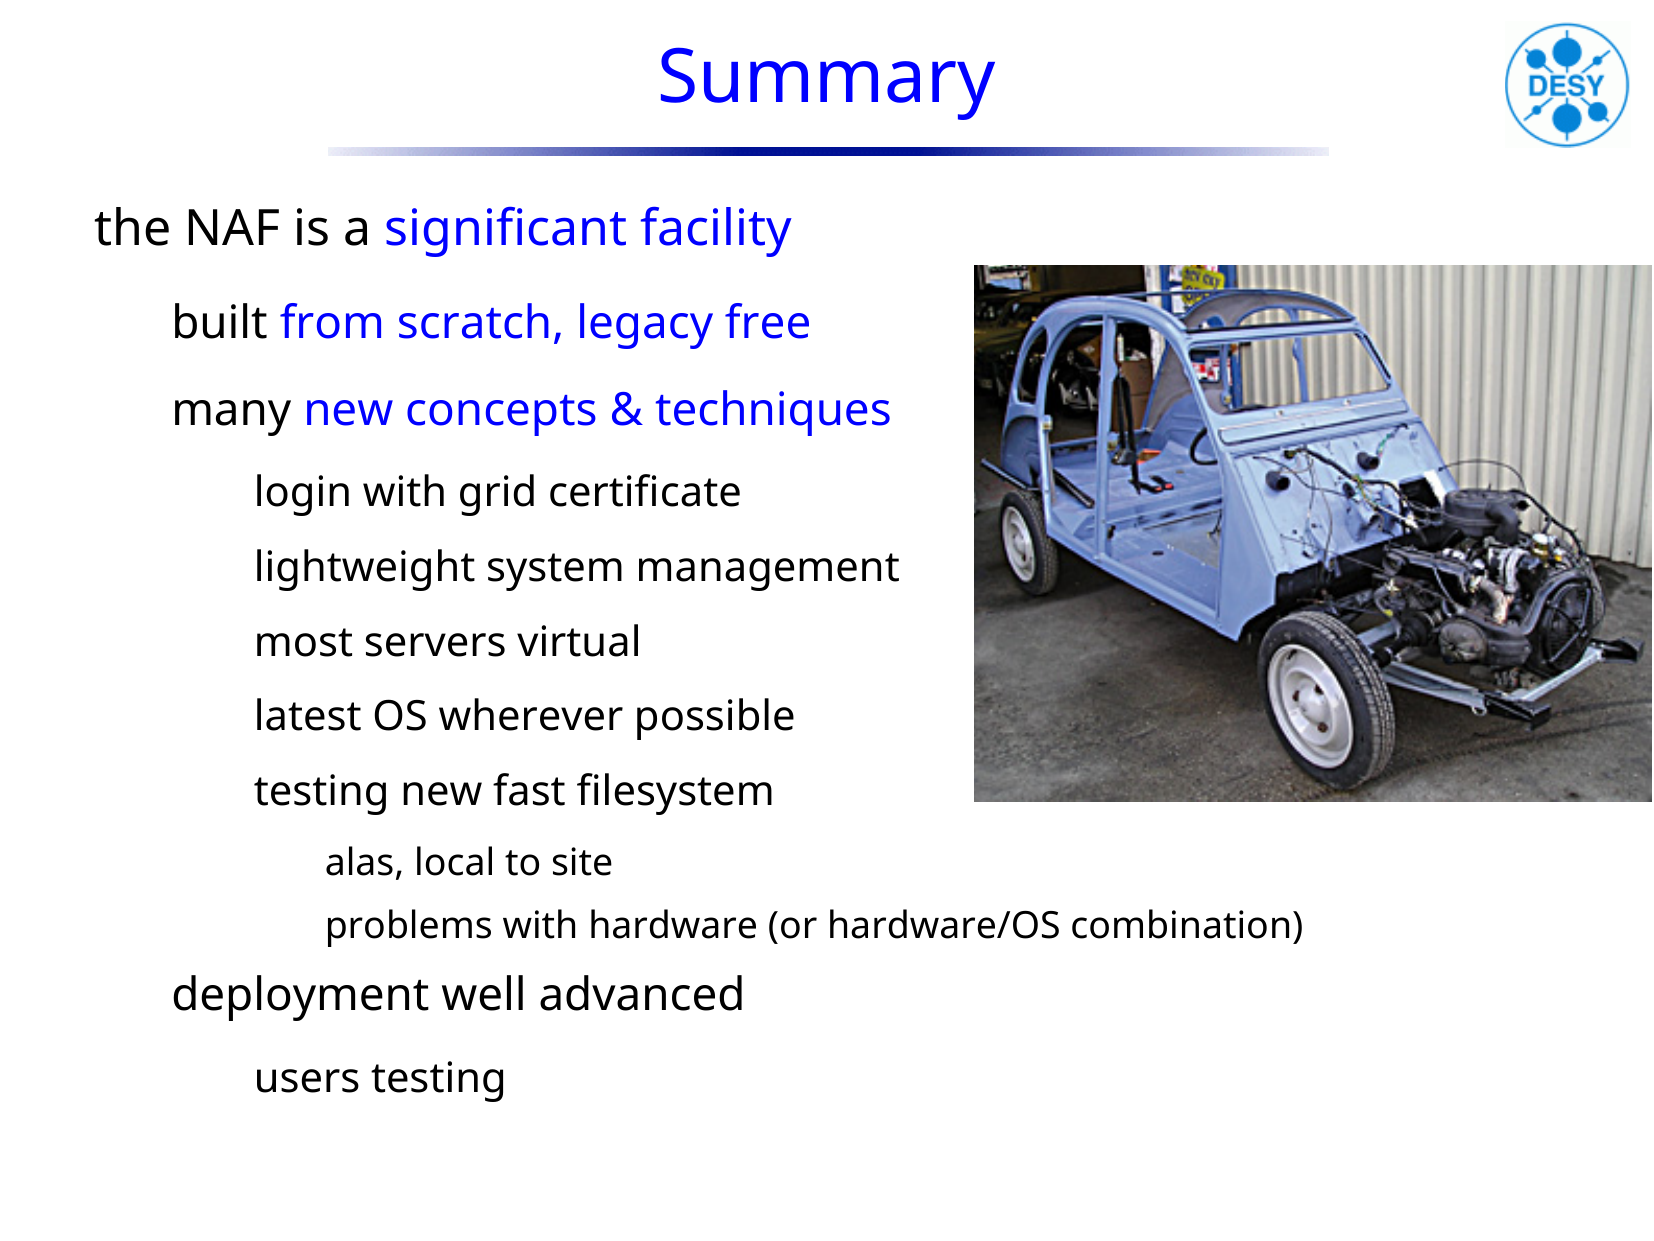

# Summary
the NAF is a significant facility
built from scratch, legacy free
many new concepts & techniques
login with grid certificate
lightweight system management
most servers virtual
latest OS wherever possible
testing new fast filesystem
alas, local to site
problems with hardware (or hardware/OS combination)
deployment well advanced
users testing